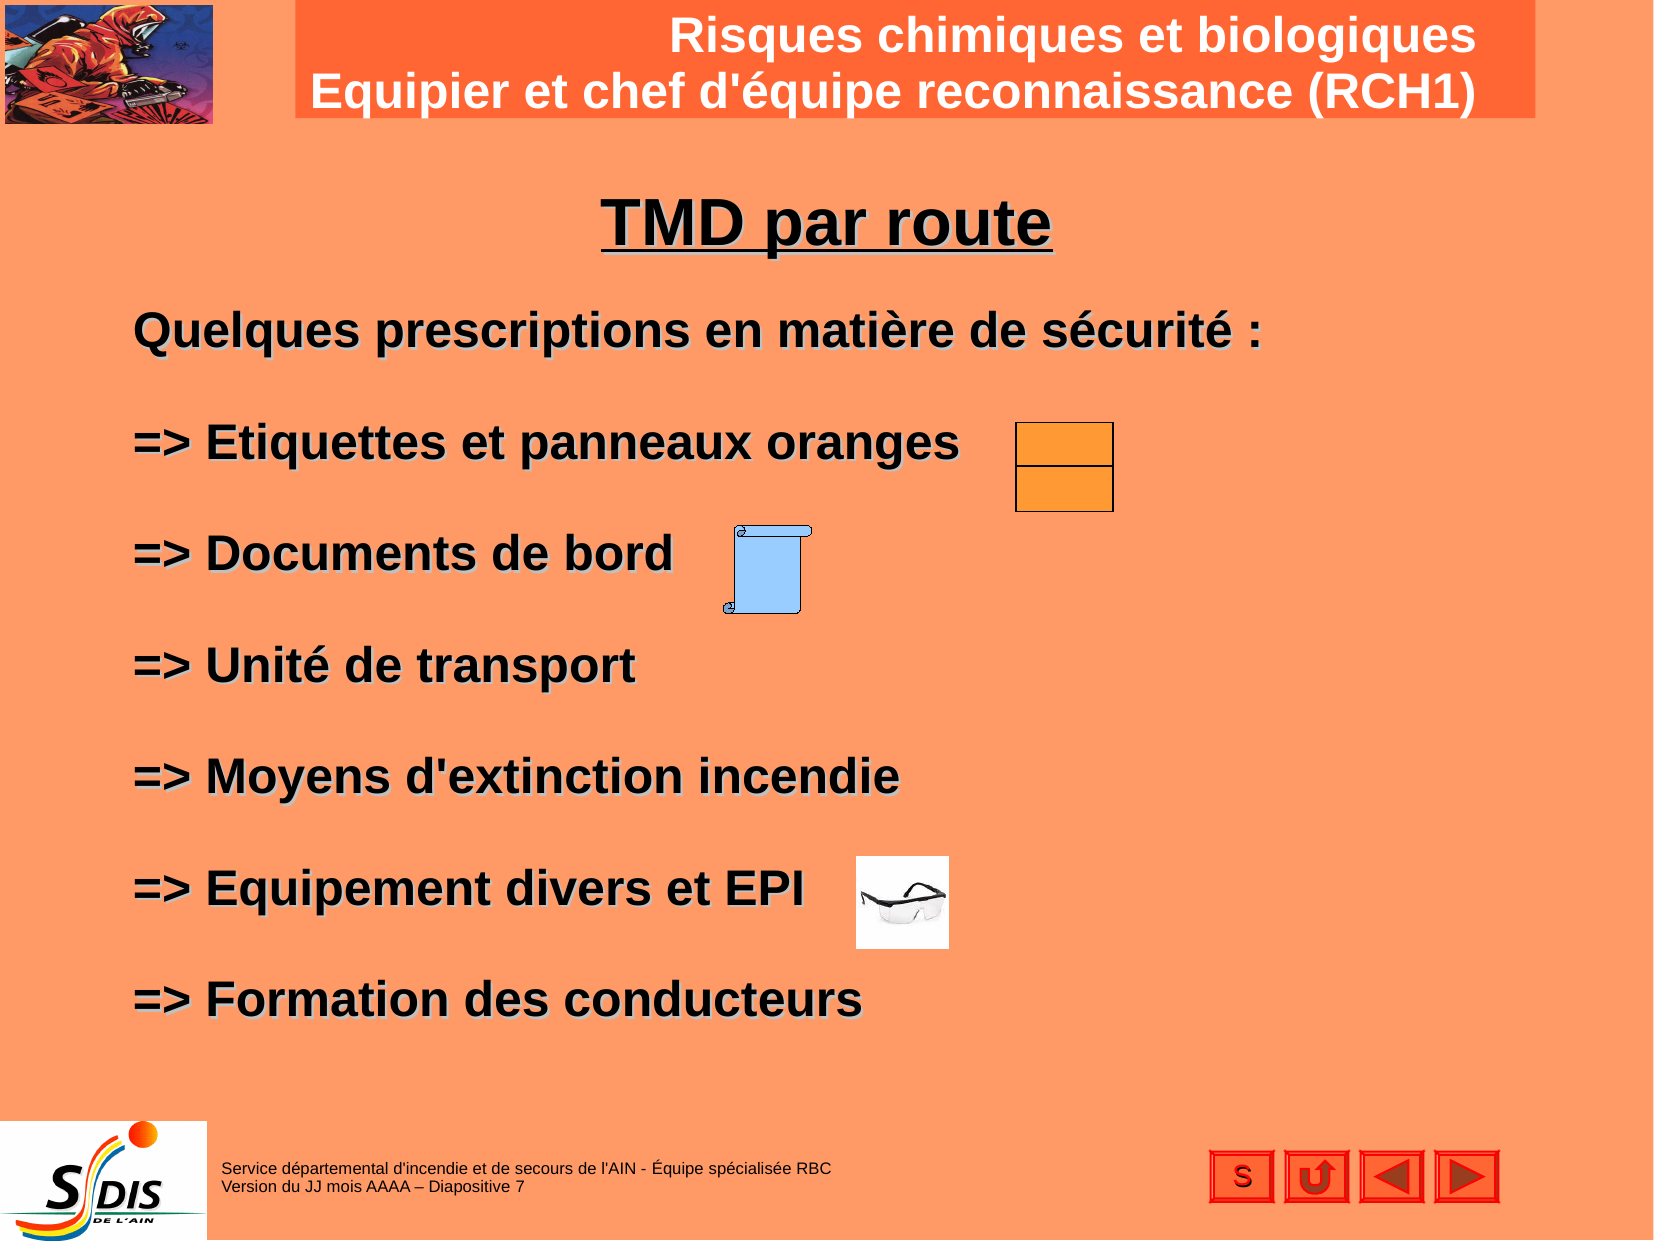

TMD par route
Quelques prescriptions en matière de sécurité :
=> Etiquettes et panneaux oranges
=> Documents de bord
=> Unité de transport
=> Moyens d'extinction incendie
=> Equipement divers et EPI
=> Formation des conducteurs
S